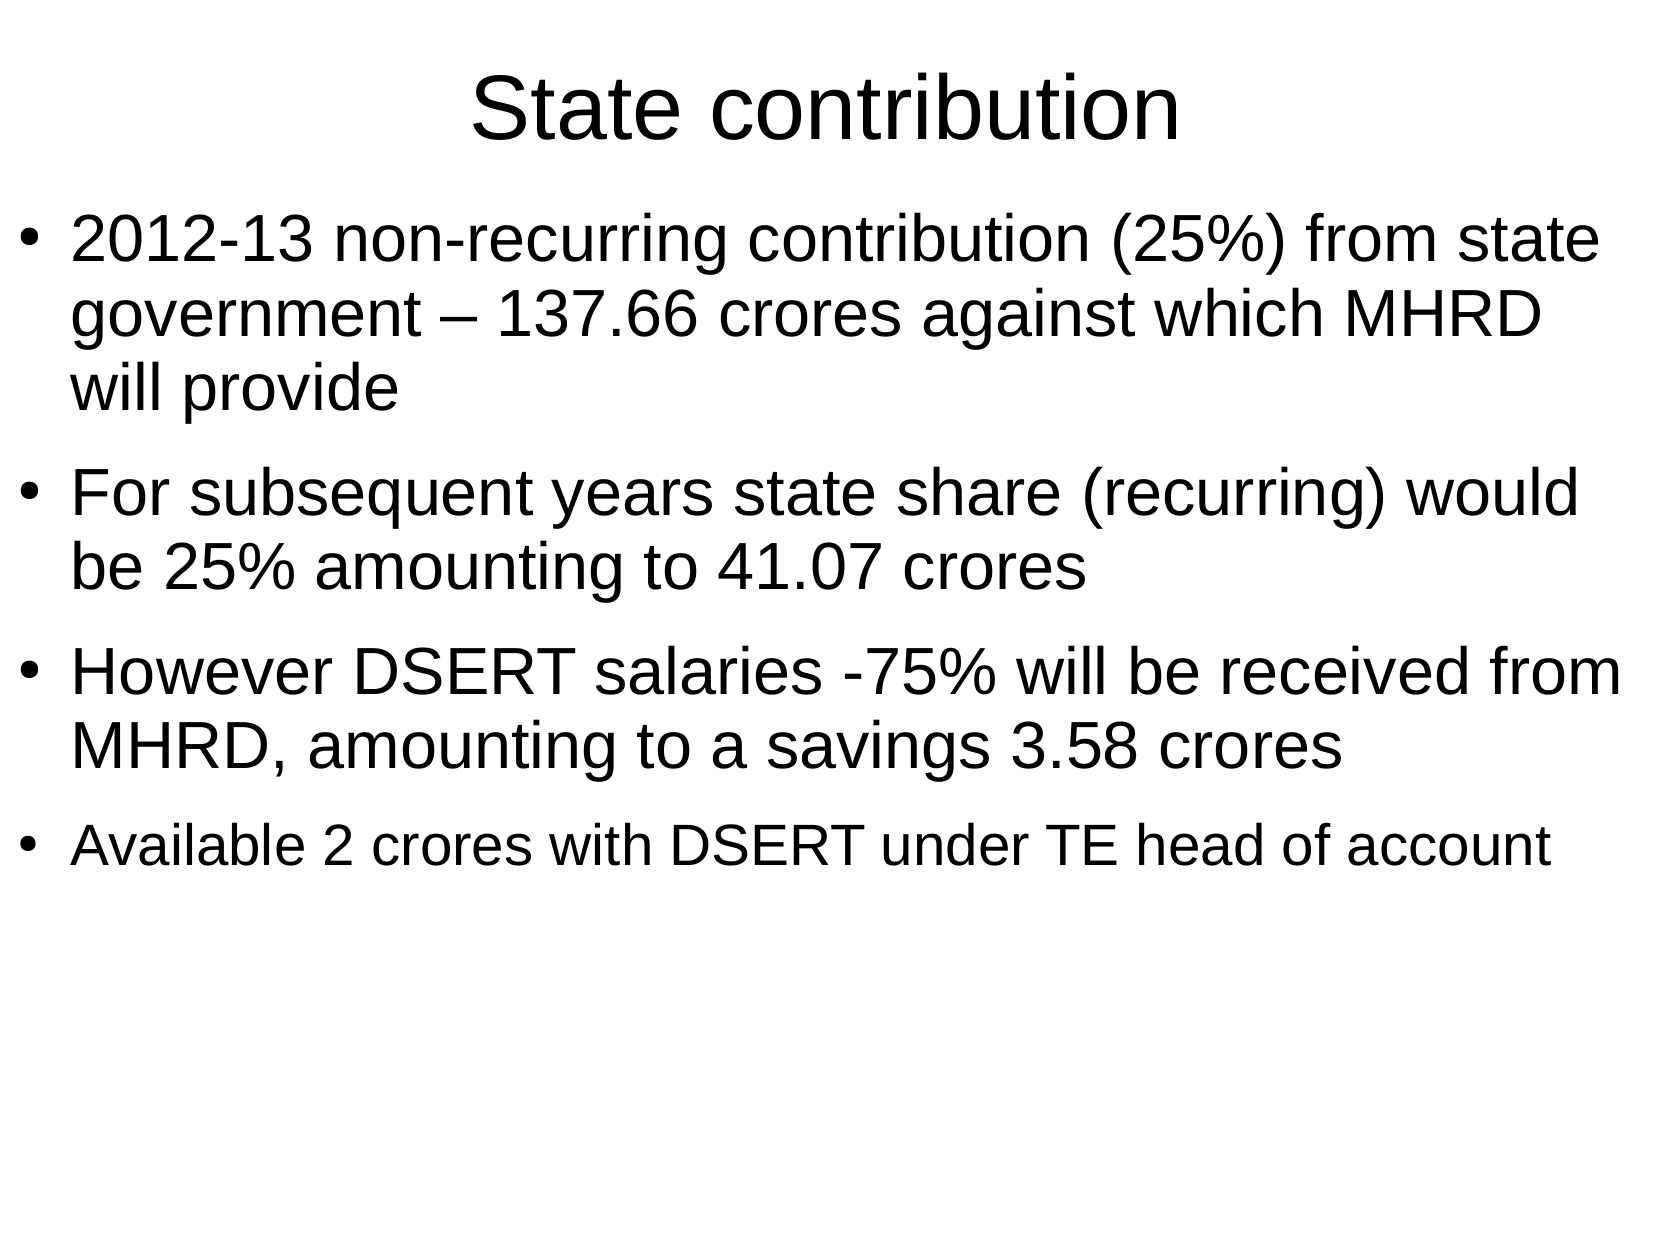

# State contribution
2012-13 non-recurring contribution (25%) from state government – 137.66 crores against which MHRD will provide
For subsequent years state share (recurring) would be 25% amounting to 41.07 crores
However DSERT salaries -75% will be received from MHRD, amounting to a savings 3.58 crores
Available 2 crores with DSERT under TE head of account